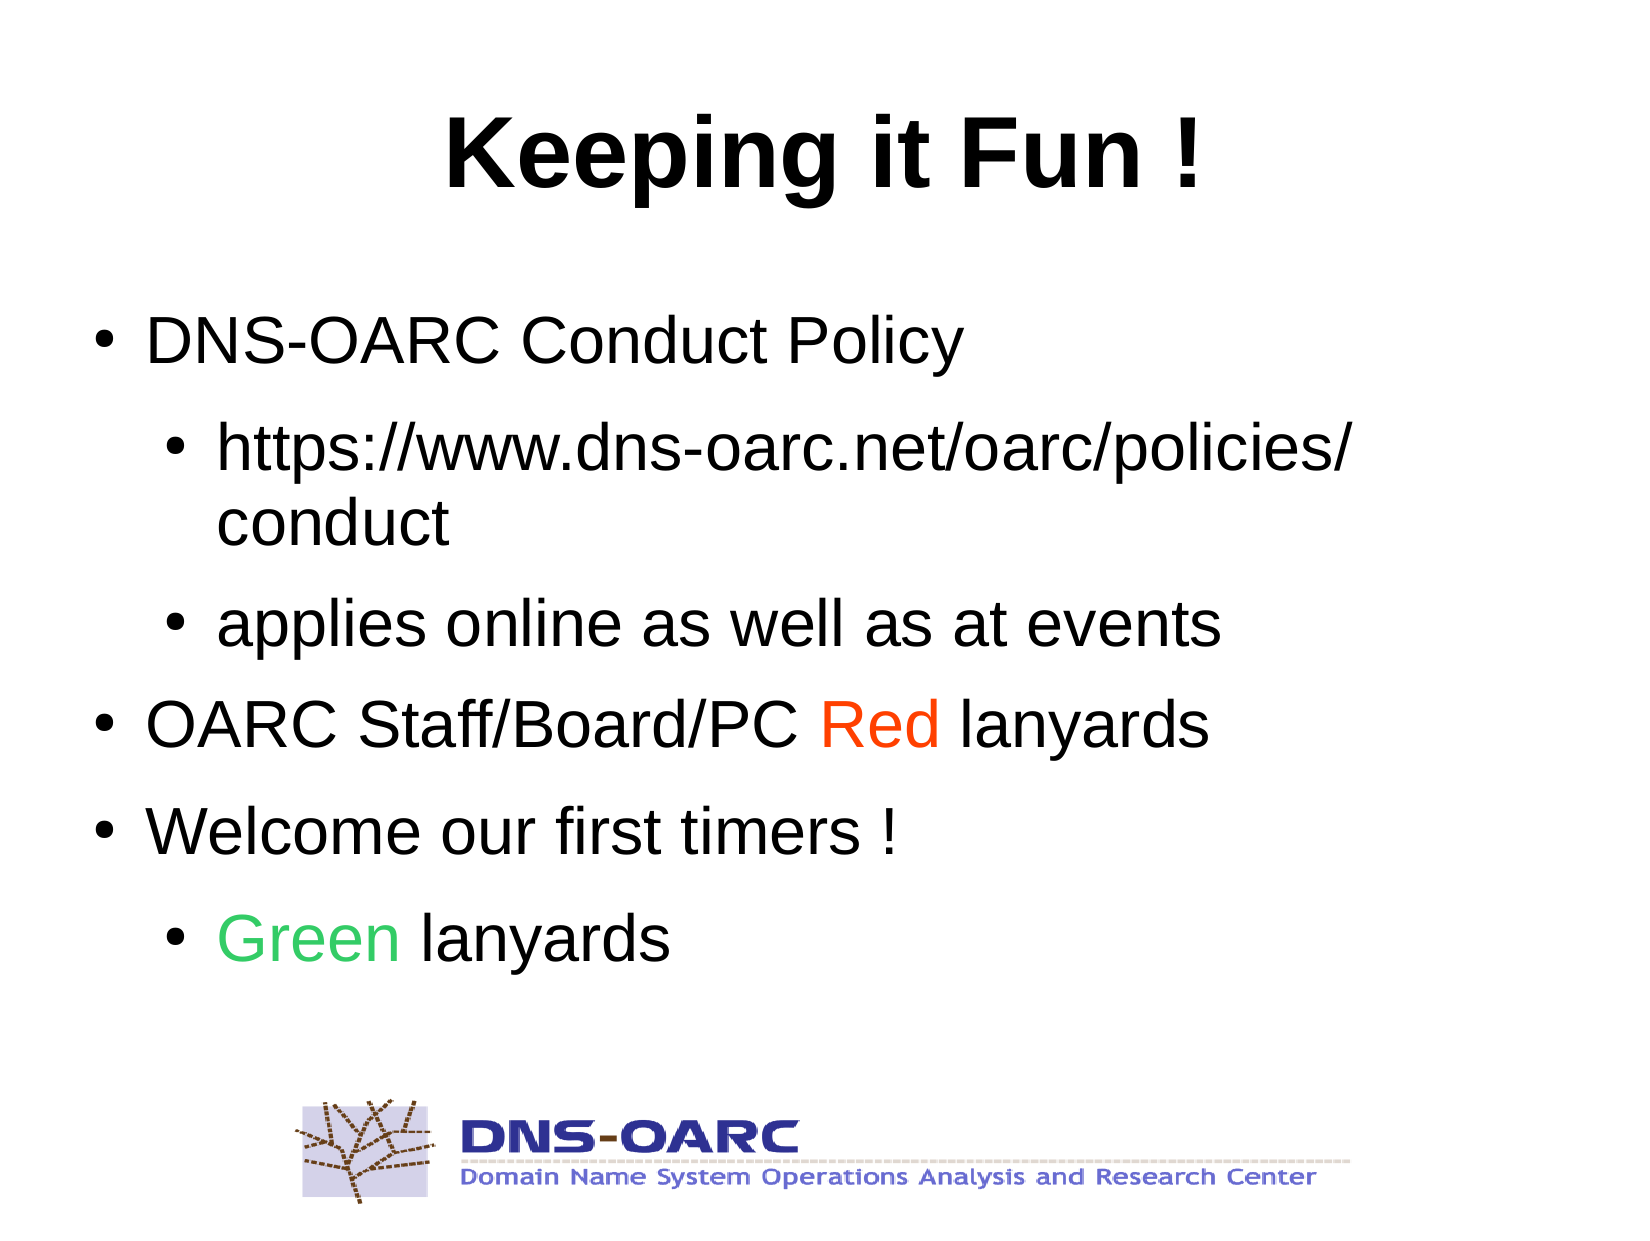

# Keeping it Fun !
DNS-OARC Conduct Policy
https://www.dns-oarc.net/oarc/policies/conduct
applies online as well as at events
OARC Staff/Board/PC Red lanyards
Welcome our first timers !
Green lanyards